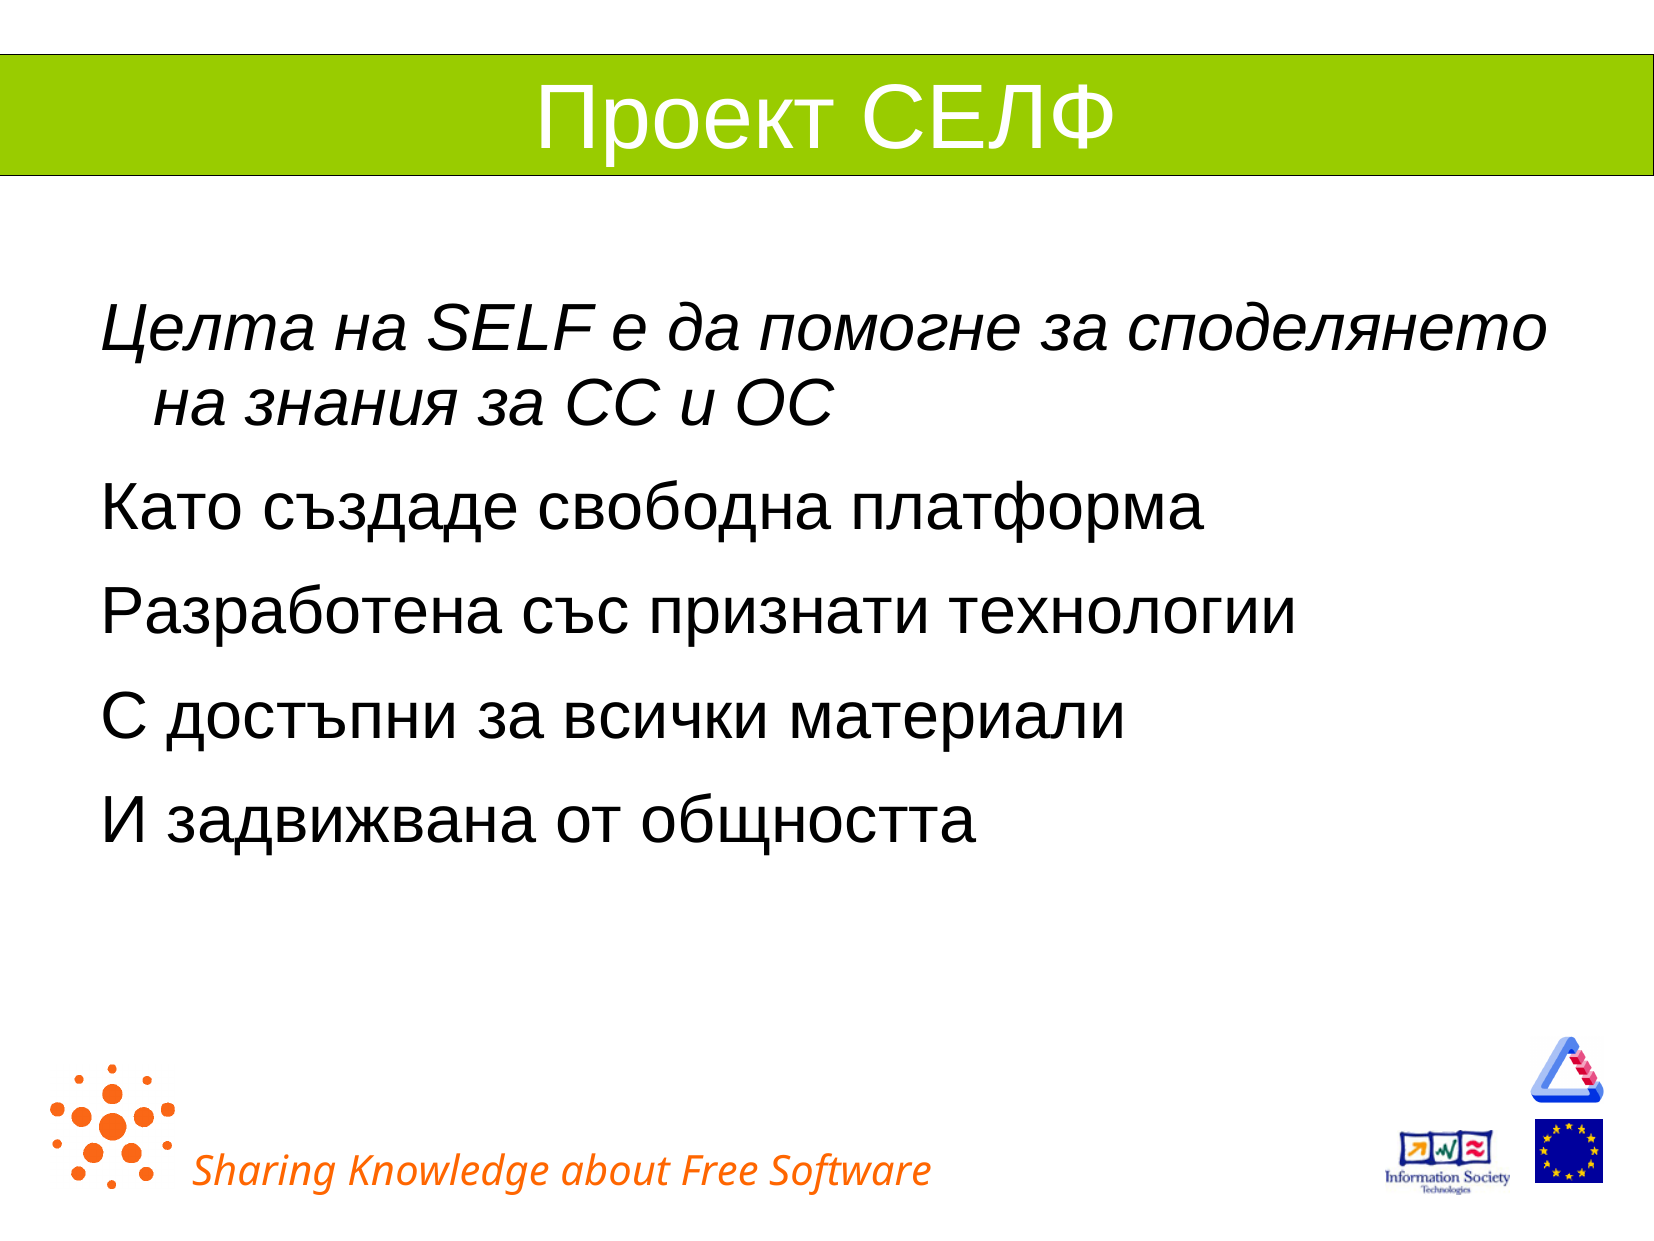

# Проект СЕЛФ
Целта на SELF е да помогне за споделянето на знания за СС и ОС
Като създаде свободна платформа
Разработена със признати технологии
С достъпни за всички материали
И задвижвана от общността